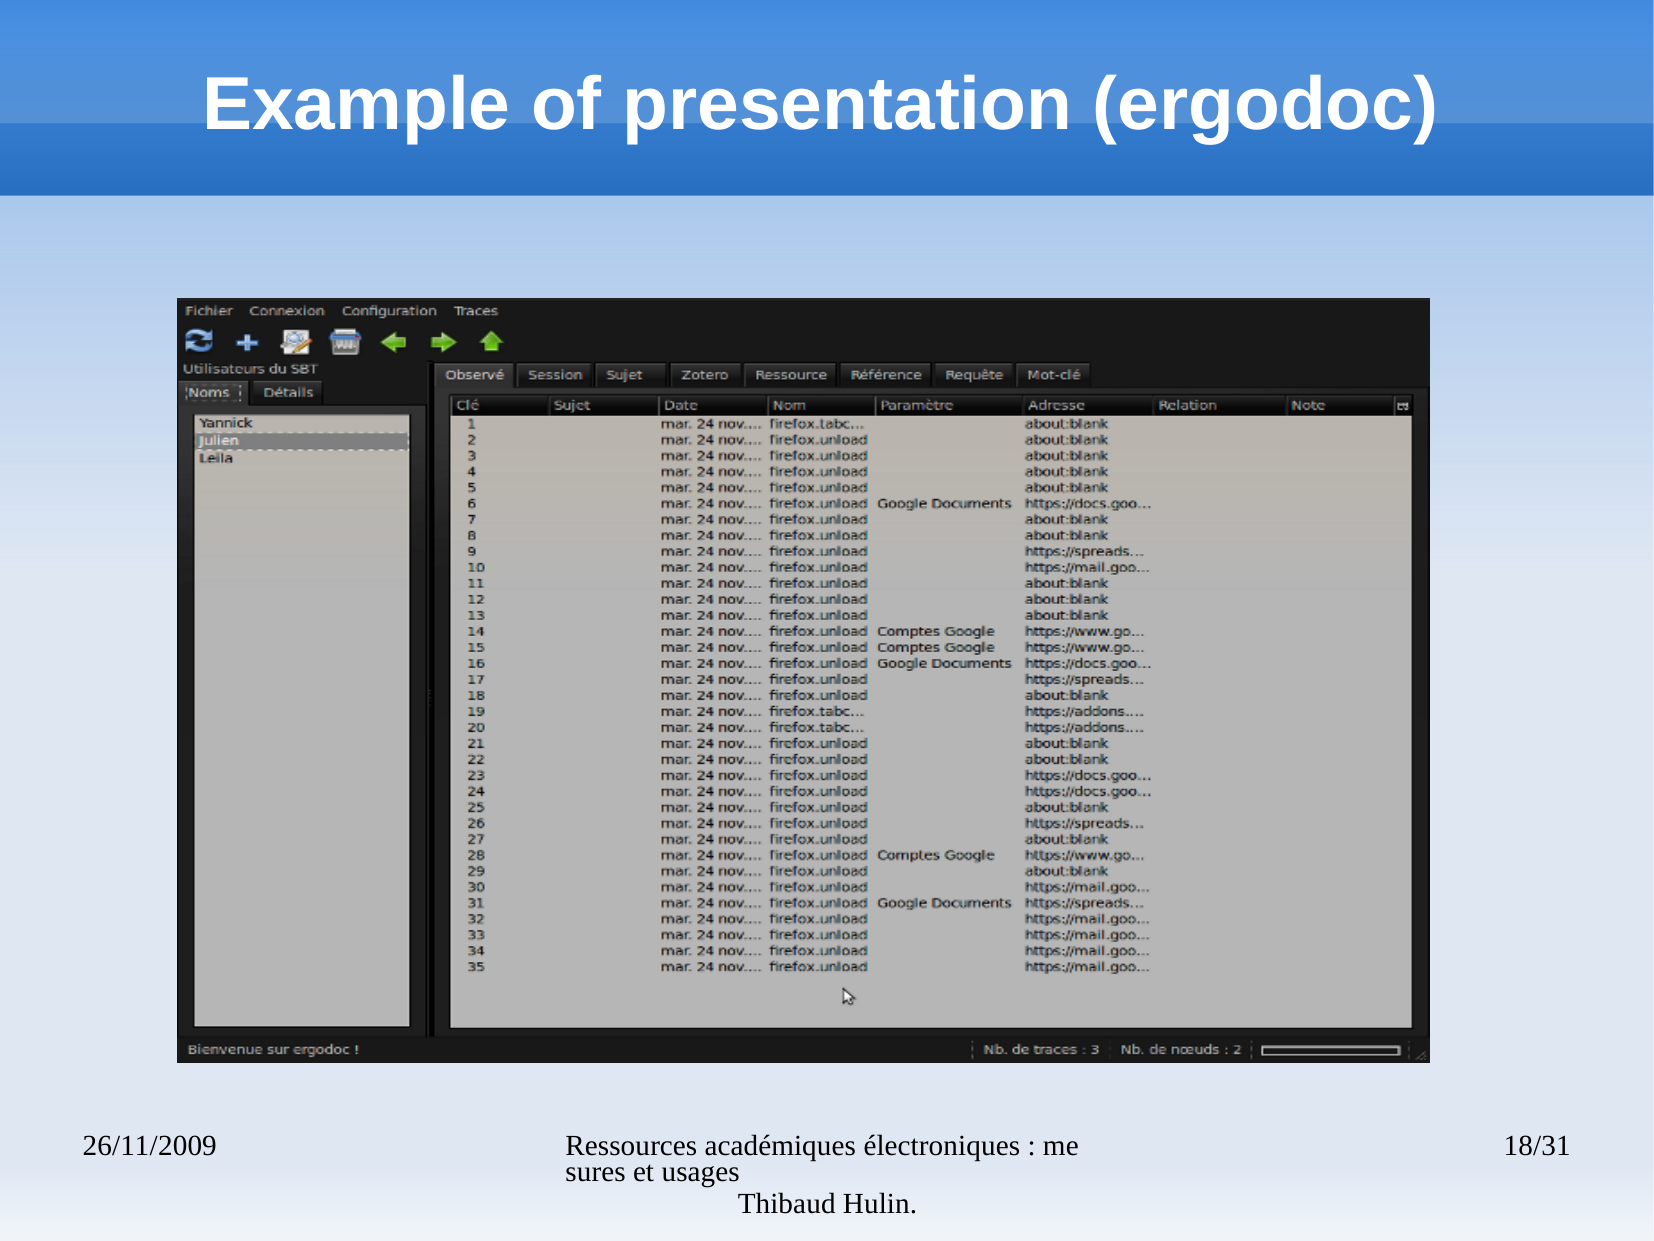

# Example of presentation (ergodoc)
26/11/2009
Ressources académiques électroniques : mesures et usages
18